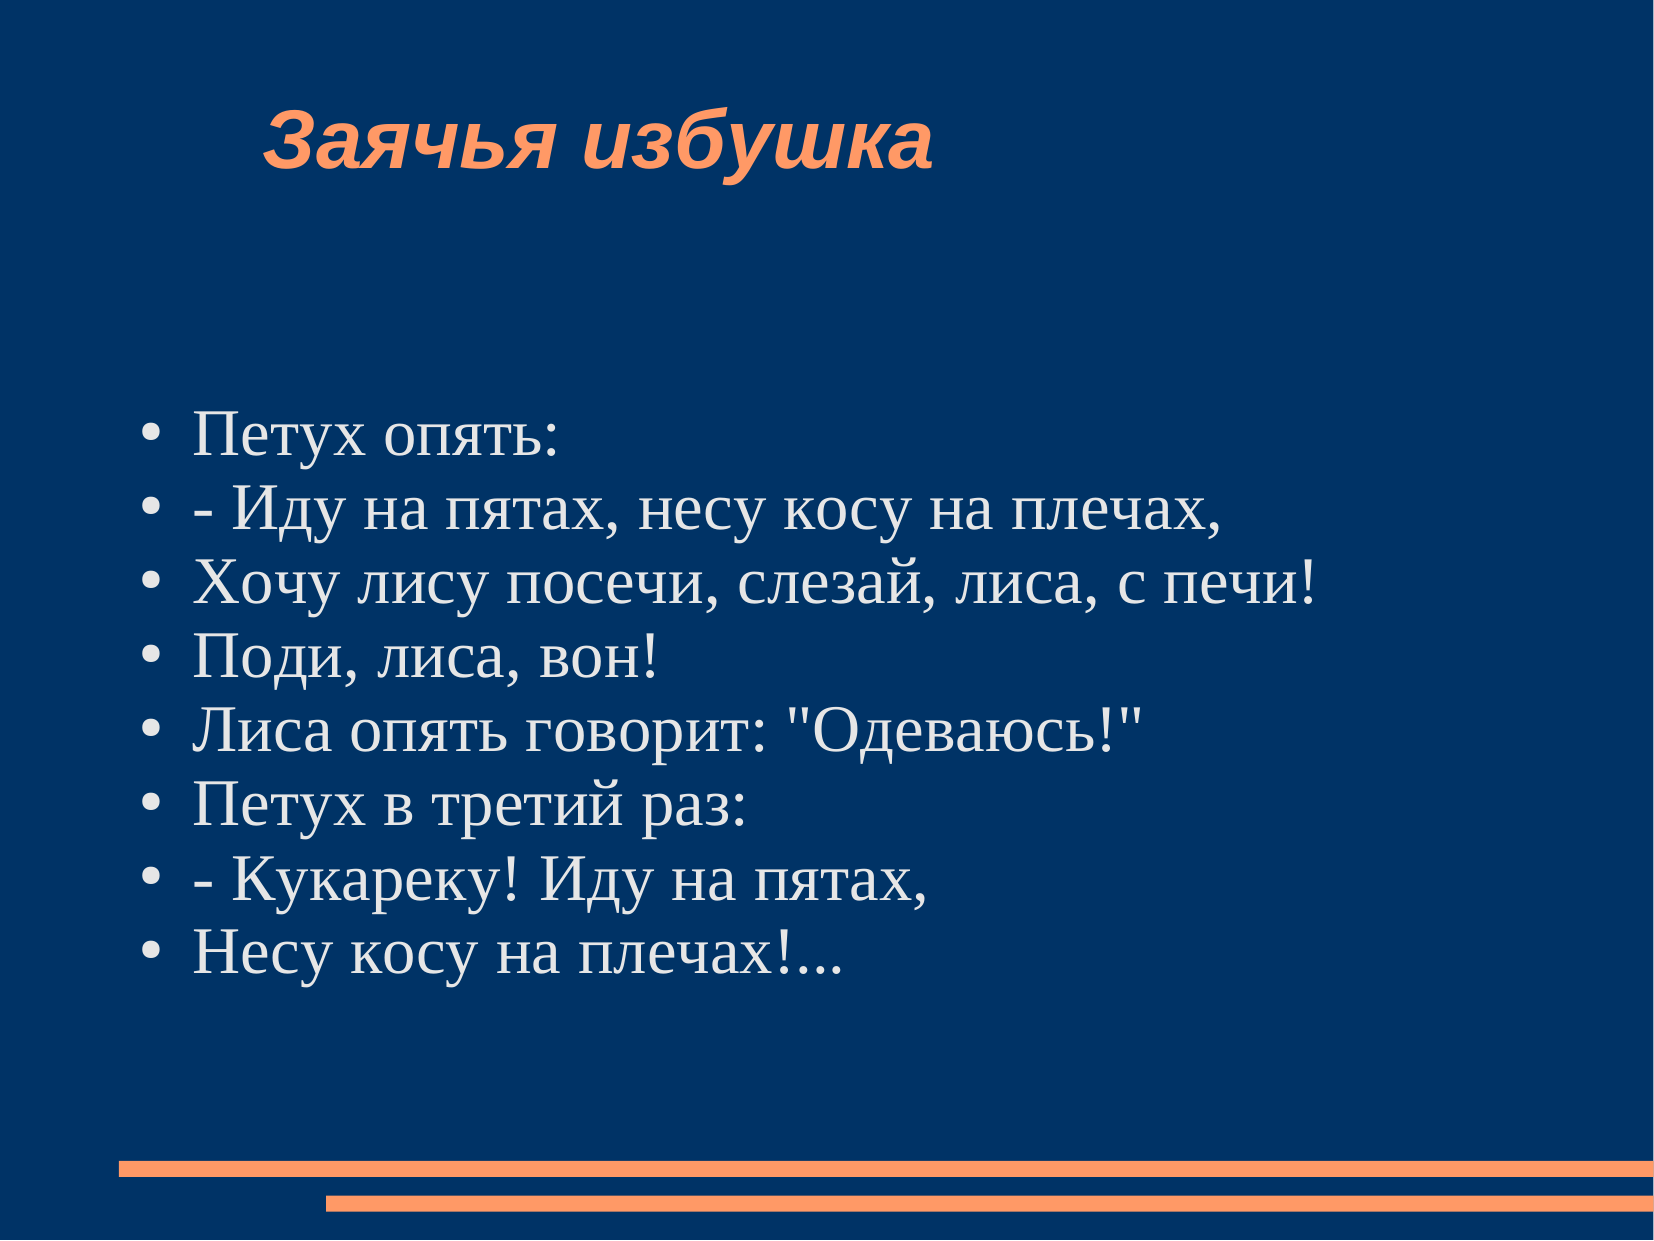

# Заячья избушка
Петух опять:
- Иду на пятах, несу косу на плечах,
Хочу лису посечи, слезай, лиса, с печи!
Поди, лиса, вон!
Лиса опять говорит: "Одеваюсь!"
Петух в третий раз:
- Кукареку! Иду на пятах,
Несу косу на плечах!...